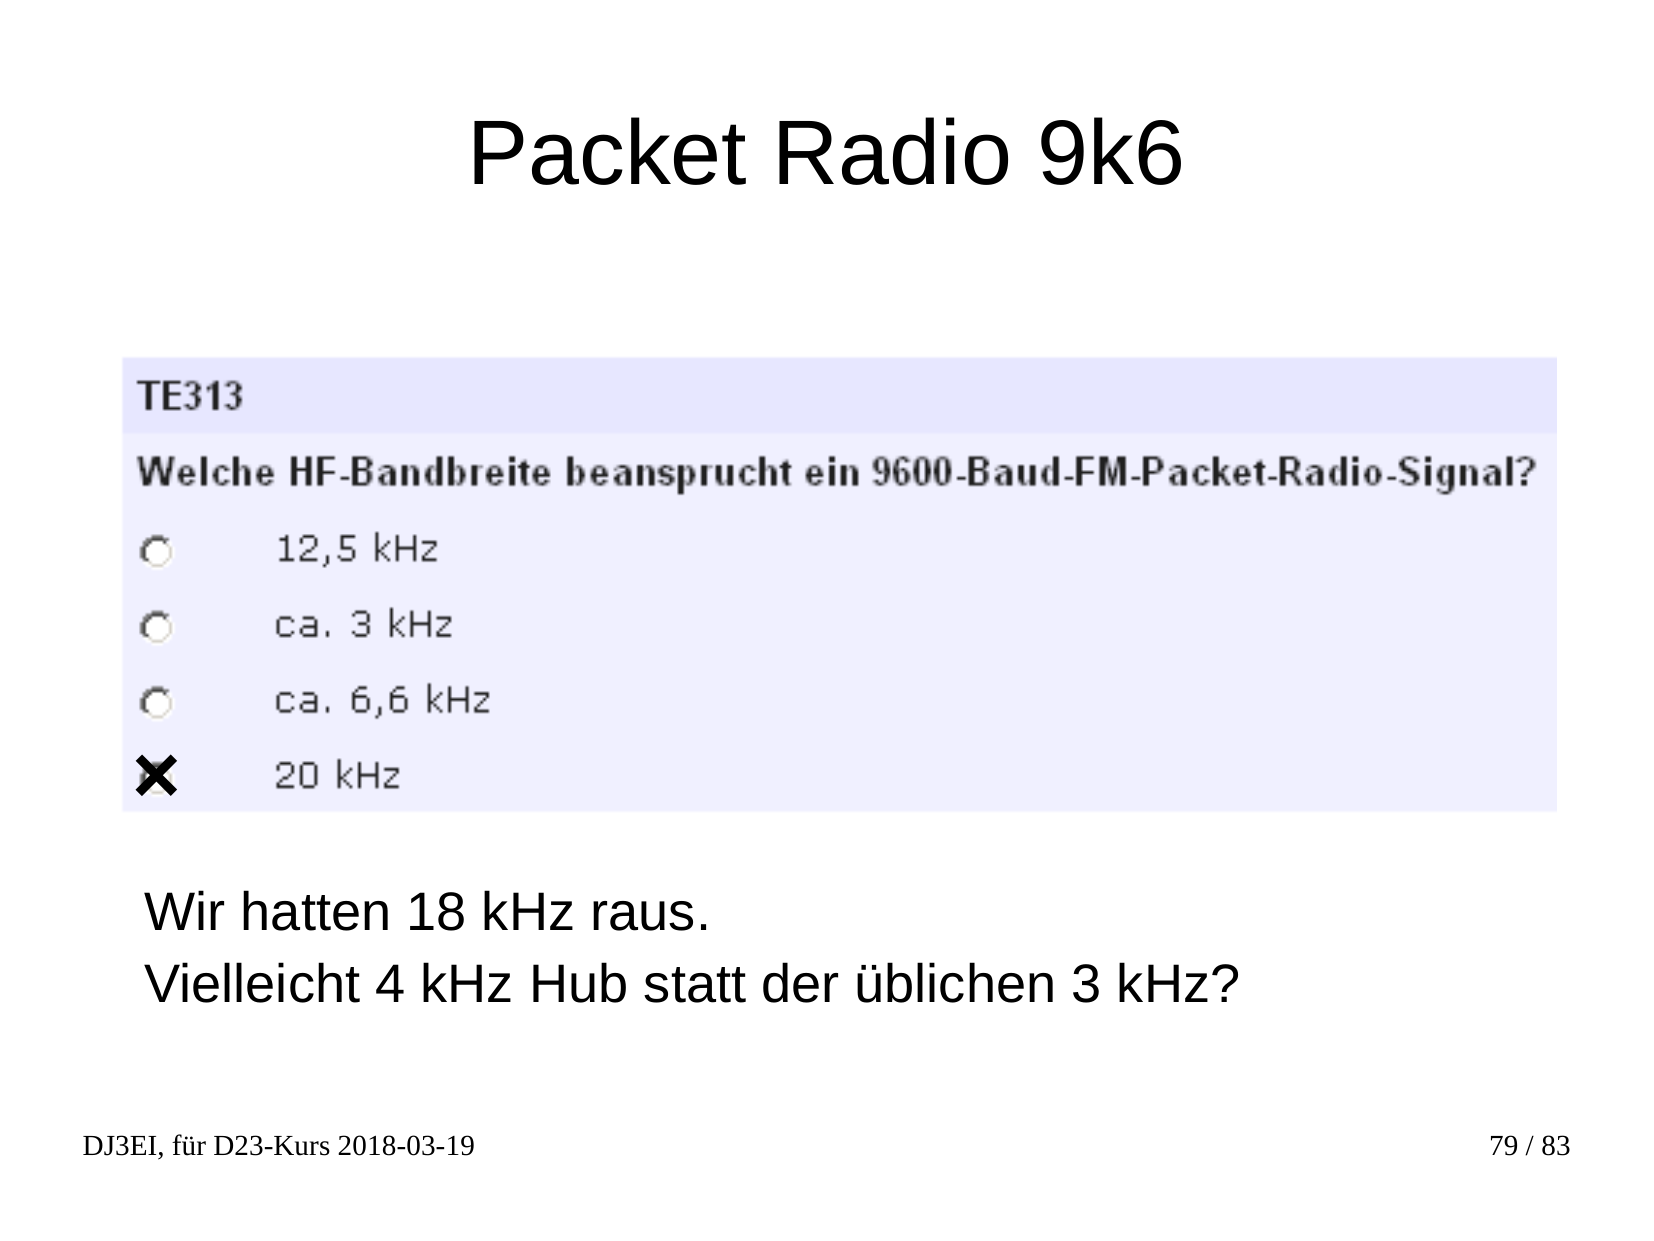

# Packet Radio 9k6
×
Wir hatten 18 kHz raus.
Vielleicht 4 kHz Hub statt der üblichen 3 kHz?
79